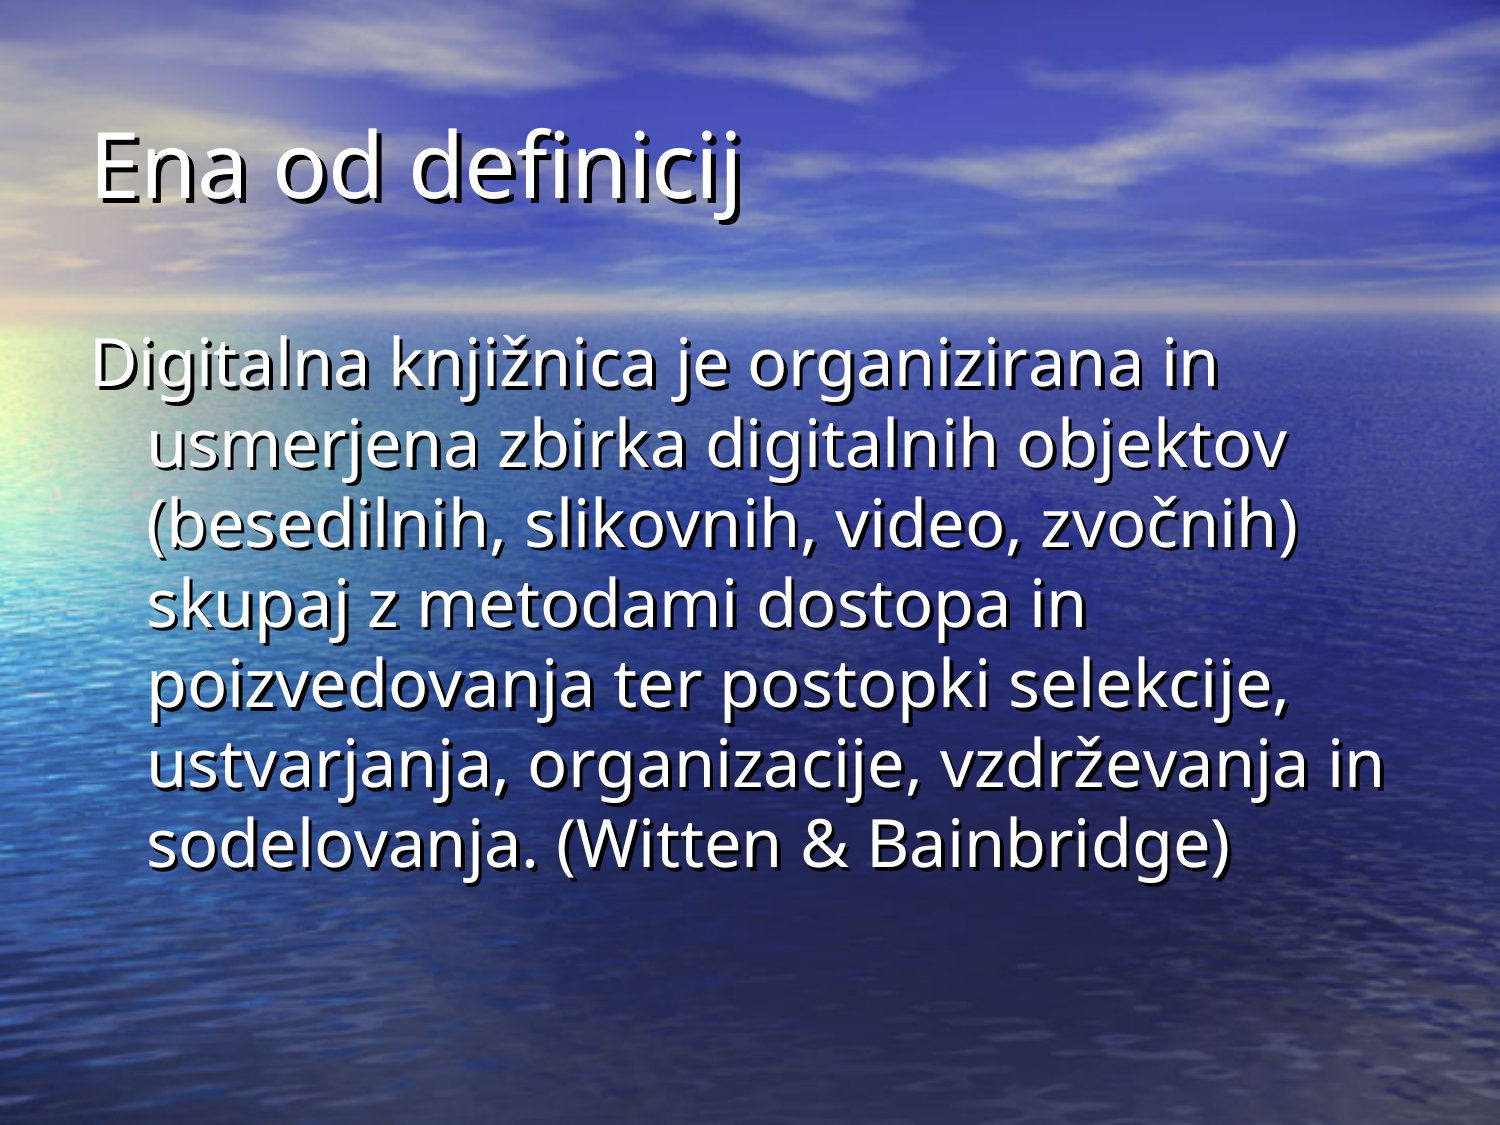

# Ena od definicij
Digitalna knjižnica je organizirana in usmerjena zbirka digitalnih objektov (besedilnih, slikovnih, video, zvočnih) skupaj z metodami dostopa in poizvedovanja ter postopki selekcije, ustvarjanja, organizacije, vzdrževanja in sodelovanja. (Witten & Bainbridge)